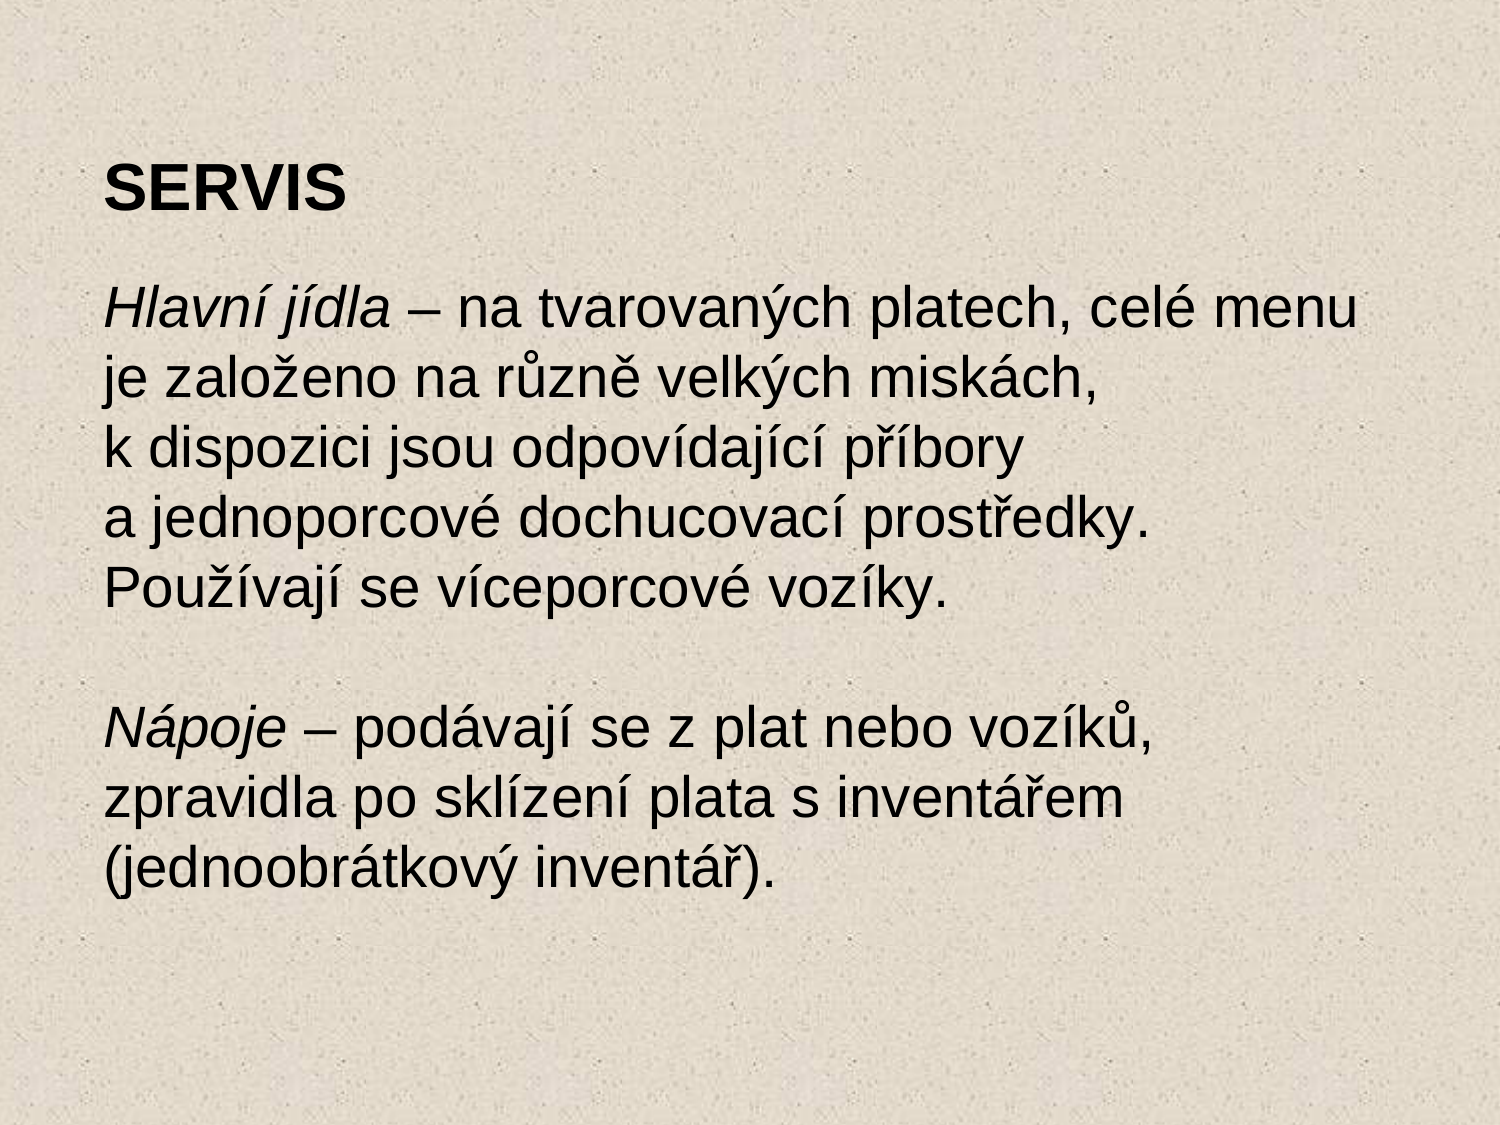

SERVIS
Hlavní jídla – na tvarovaných platech, celé menu je založeno na různě velkých miskách, k dispozici jsou odpovídající příbory
a jednoporcové dochucovací prostředky. Používají se víceporcové vozíky.
Nápoje – podávají se z plat nebo vozíků, zpravidla po sklízení plata s inventářem (jednoobrátkový inventář).